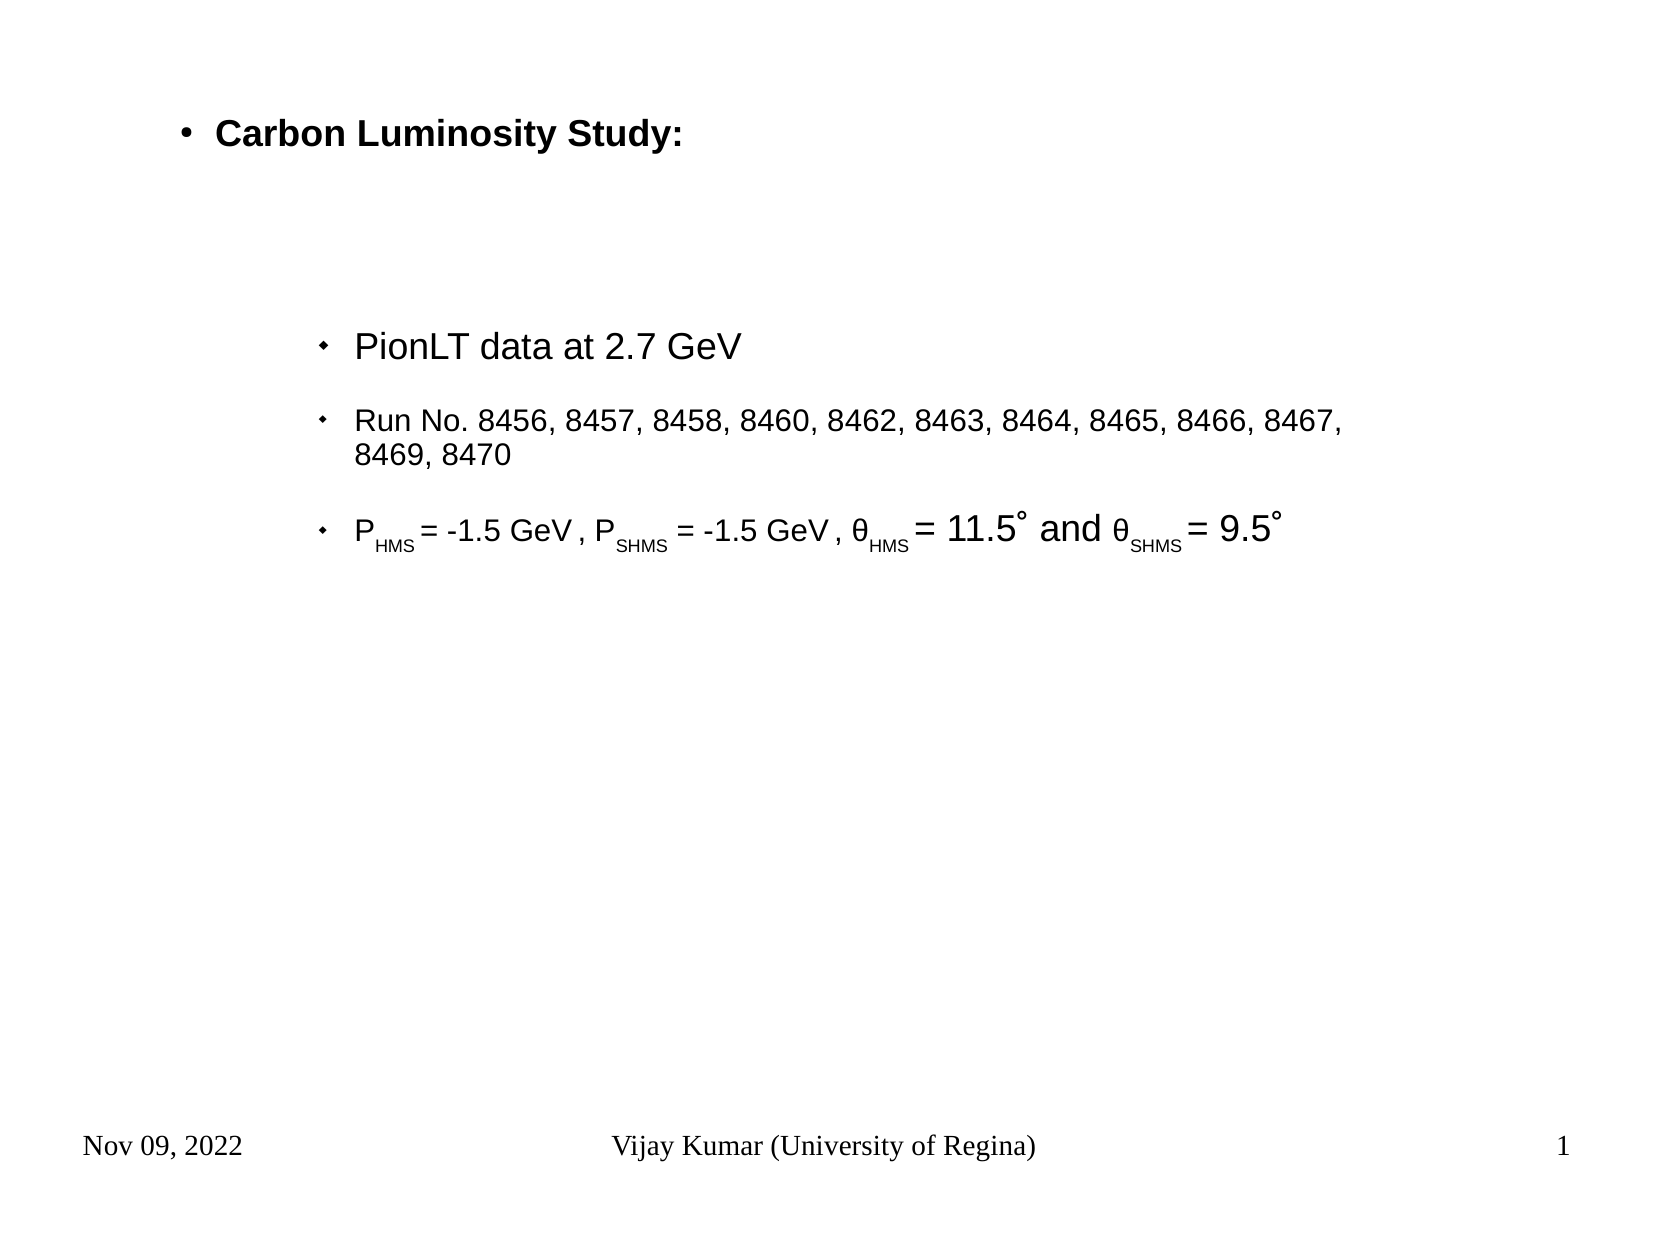

Carbon Luminosity Study:
PionLT data at 2.7 GeV
Run No. 8456, 8457, 8458, 8460, 8462, 8463, 8464, 8465, 8466, 8467, 8469, 8470
PHMS = -1.5 GeV , PSHMS = -1.5 GeV , θHMS = 11.5˚ and θSHMS = 9.5˚
Nov 09, 2022
Vijay Kumar (University of Regina)
1